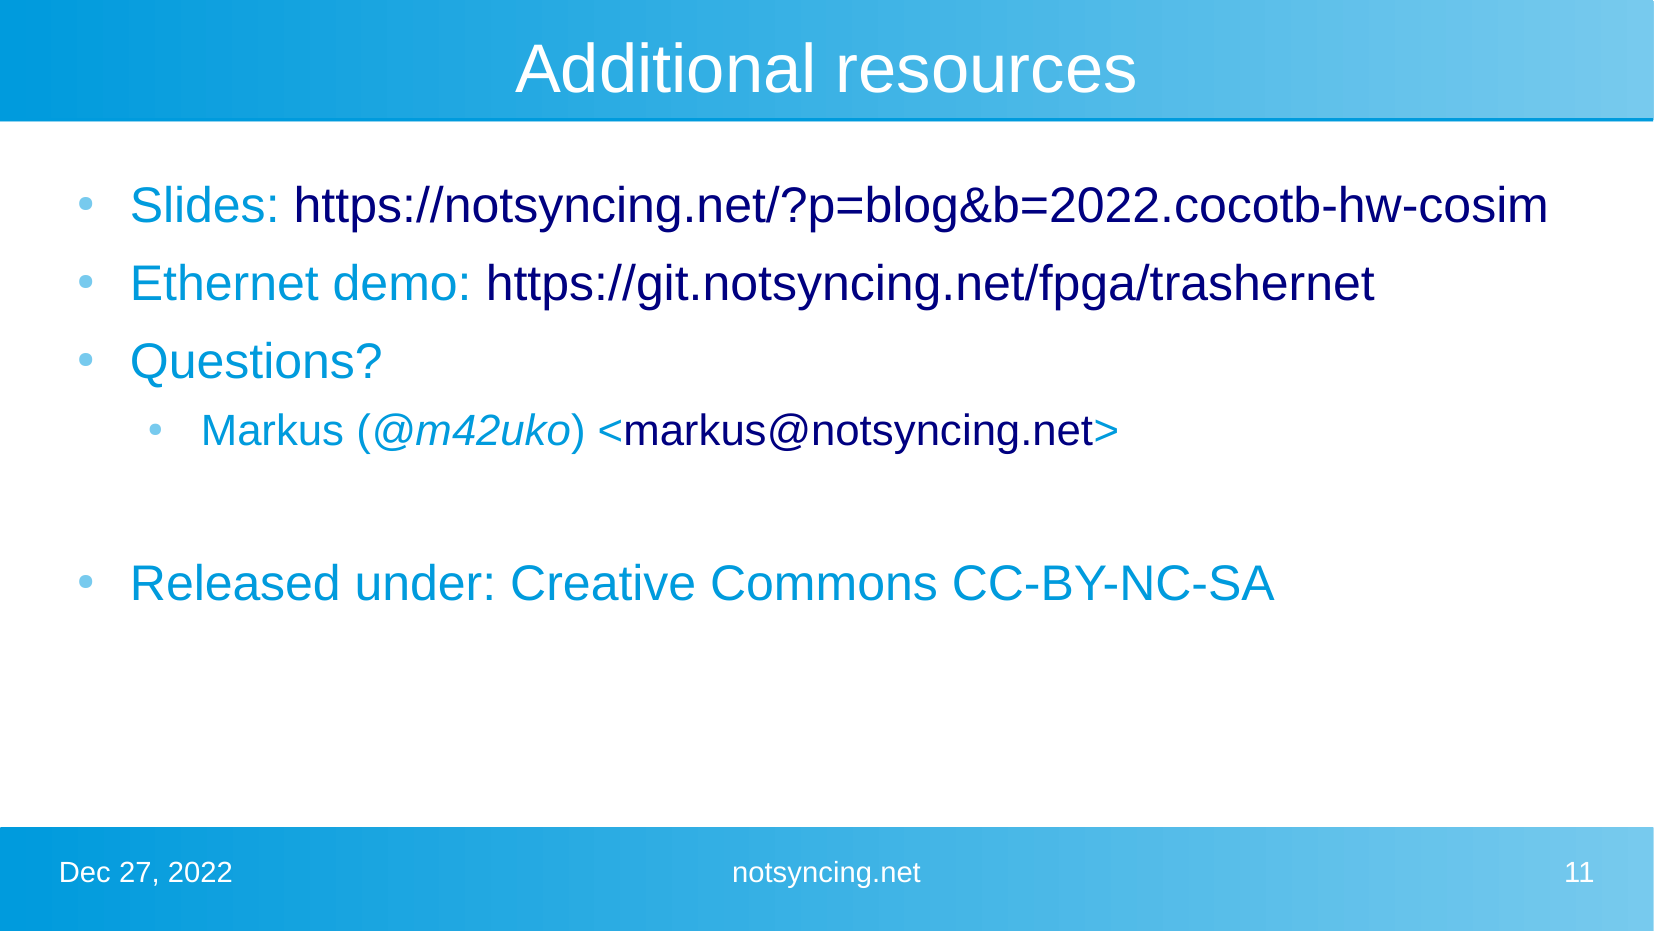

# Additional resources
Slides: https://notsyncing.net/?p=blog&b=2022.cocotb-hw-cosim
Ethernet demo: https://git.notsyncing.net/fpga/trashernet
Questions?
Markus (@m42uko) <markus@notsyncing.net>
Released under: Creative Commons CC-BY-NC-SA
Dec 27, 2022
notsyncing.net
11